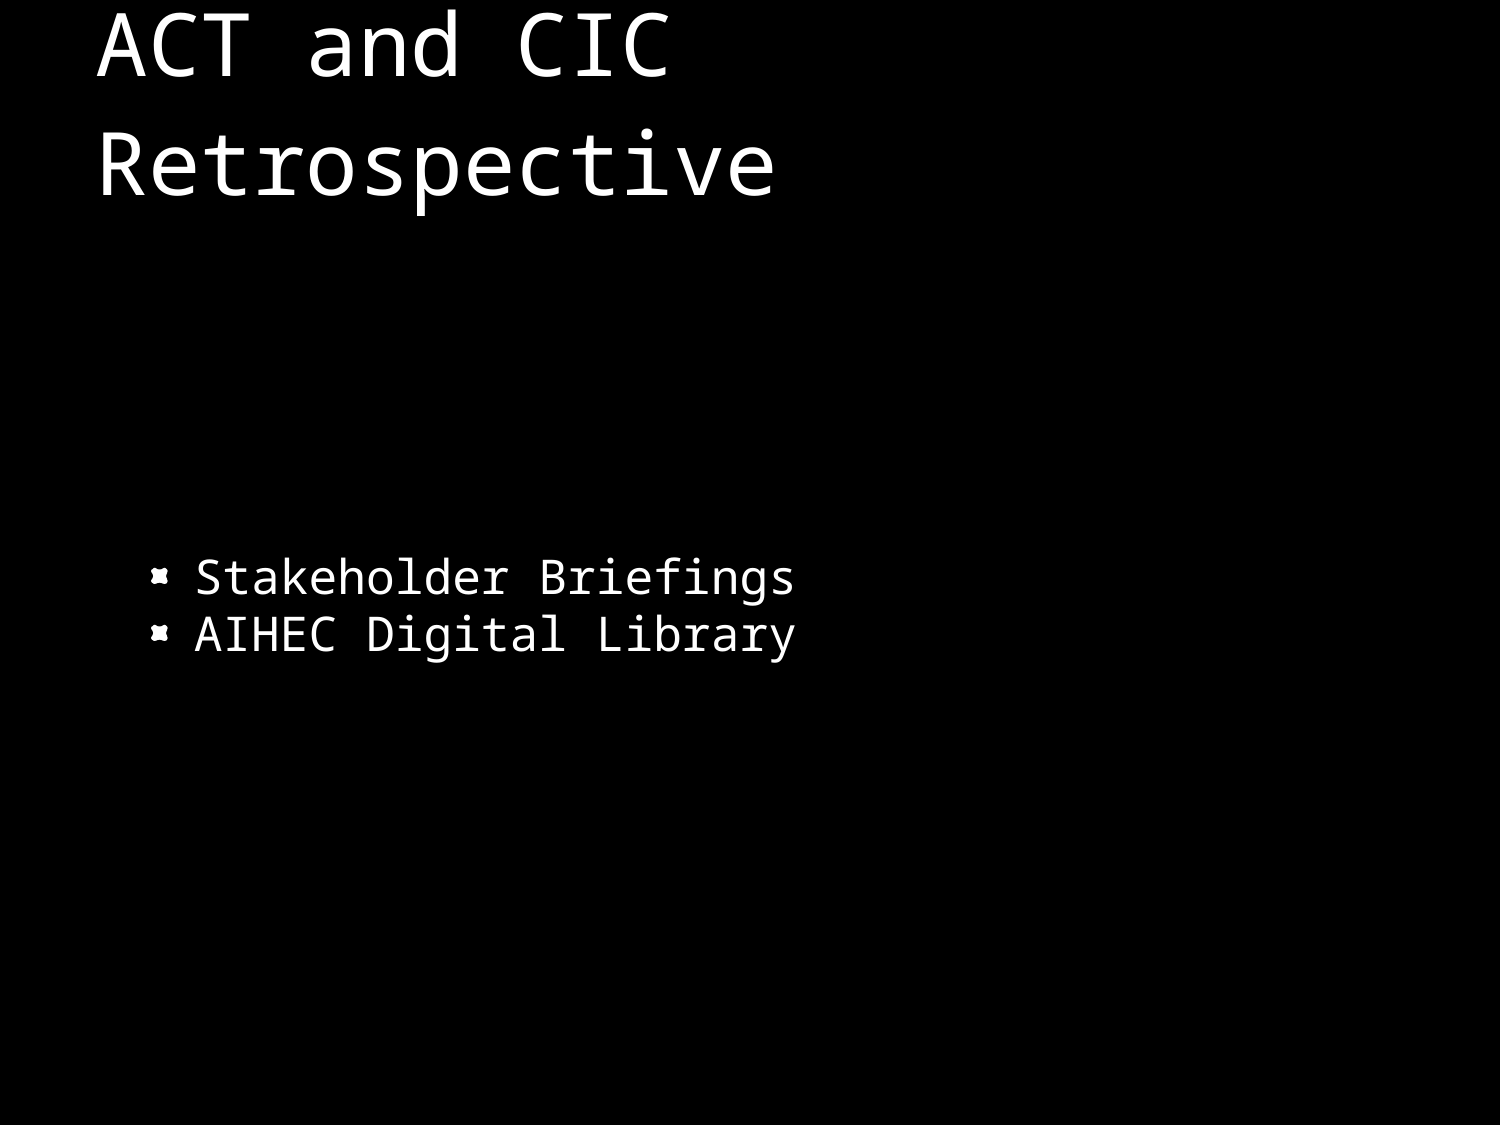

# ACT and CIC Retrospective
Stakeholder Briefings
AIHEC Digital Library